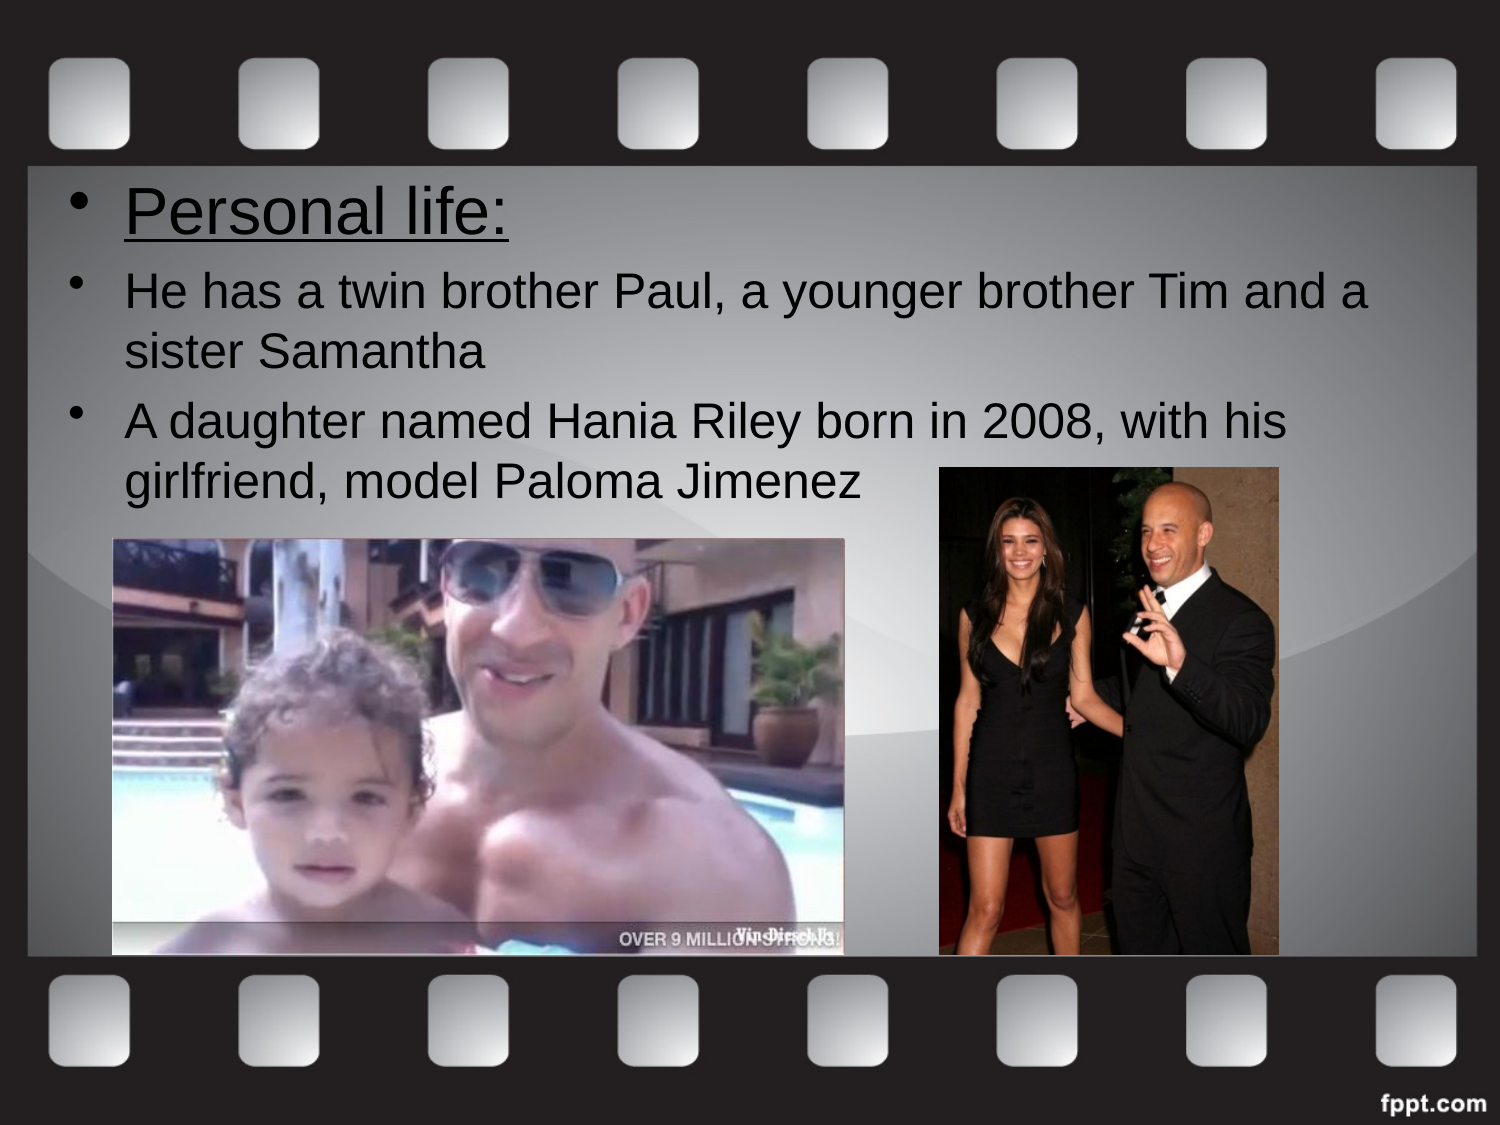

# Personal life:
He has a twin brother Paul, a younger brother Tim and a sister Samantha
A daughter named Hania Riley born in 2008, with his girlfriend, model Paloma Jimenez